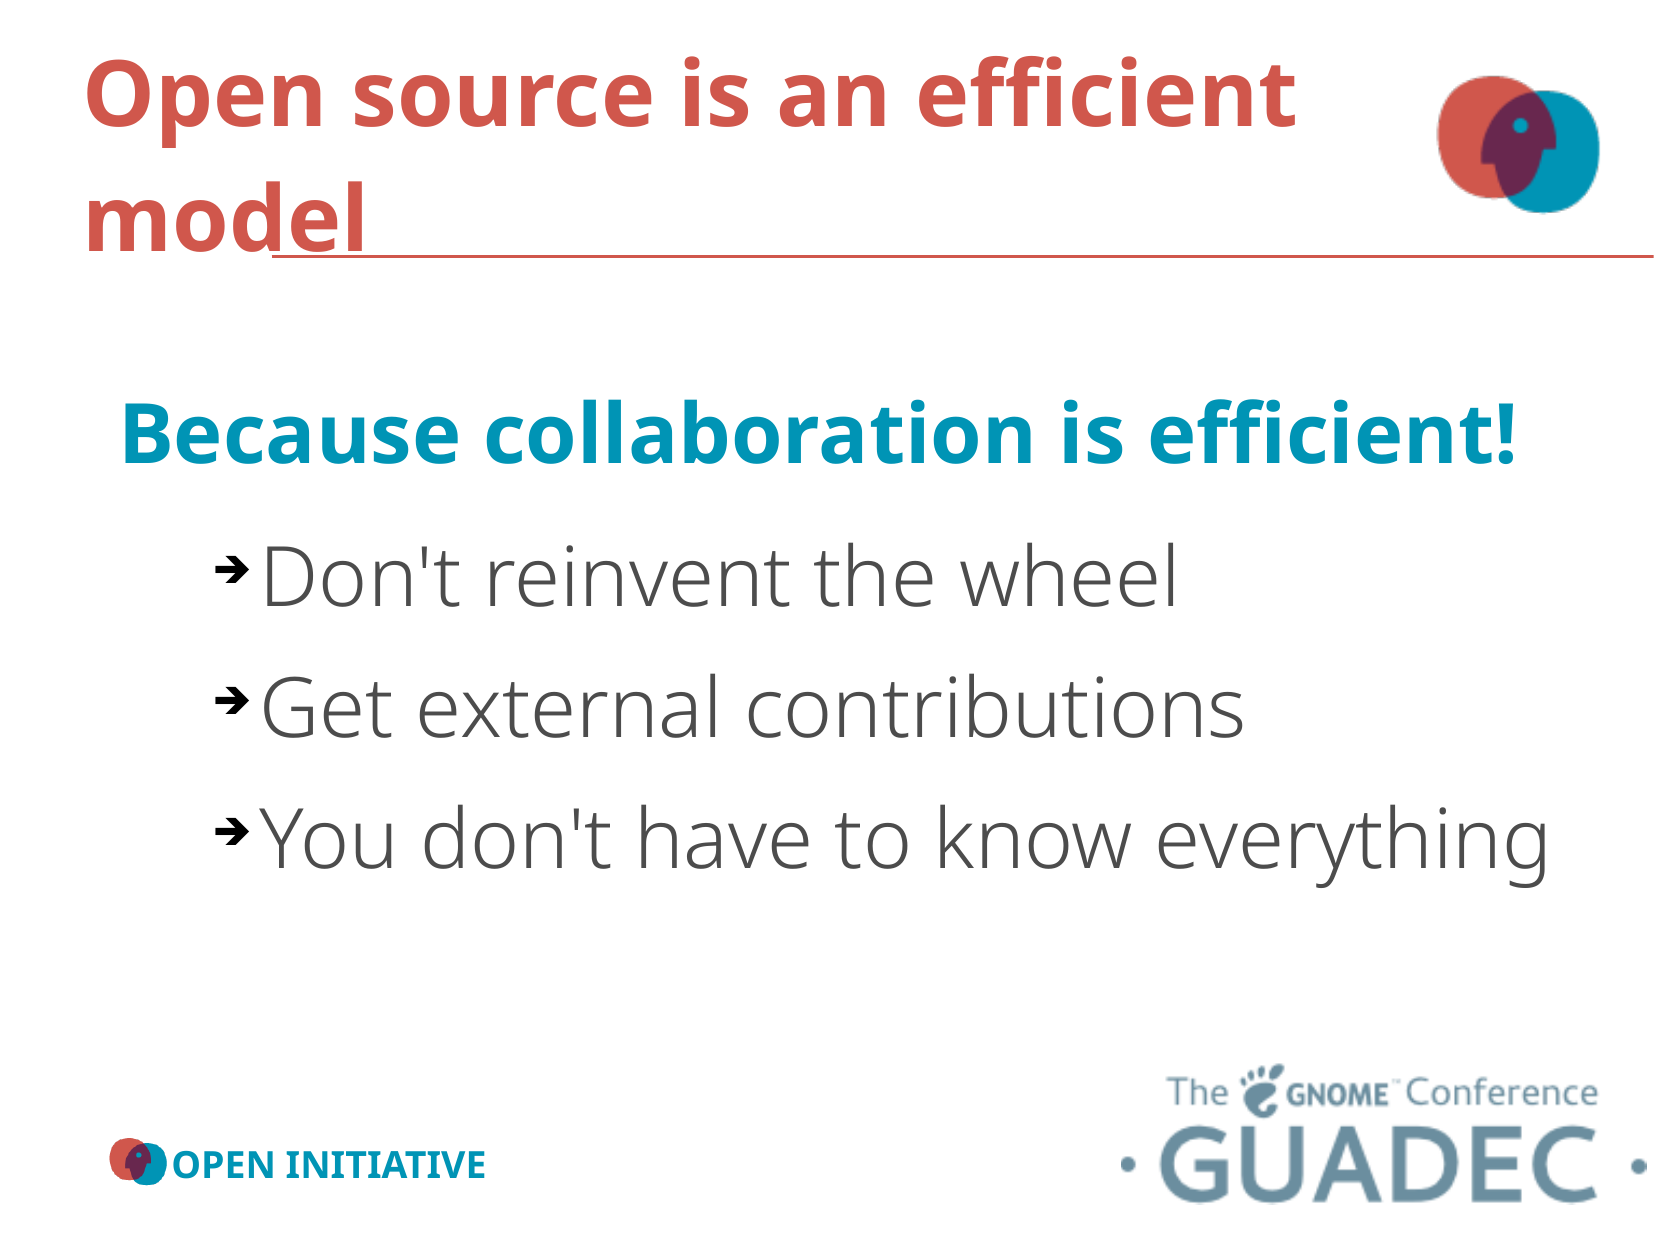

# Open source is an efficient model
Because collaboration is efficient!
Don't reinvent the wheel
Get external contributions
You don't have to know everything